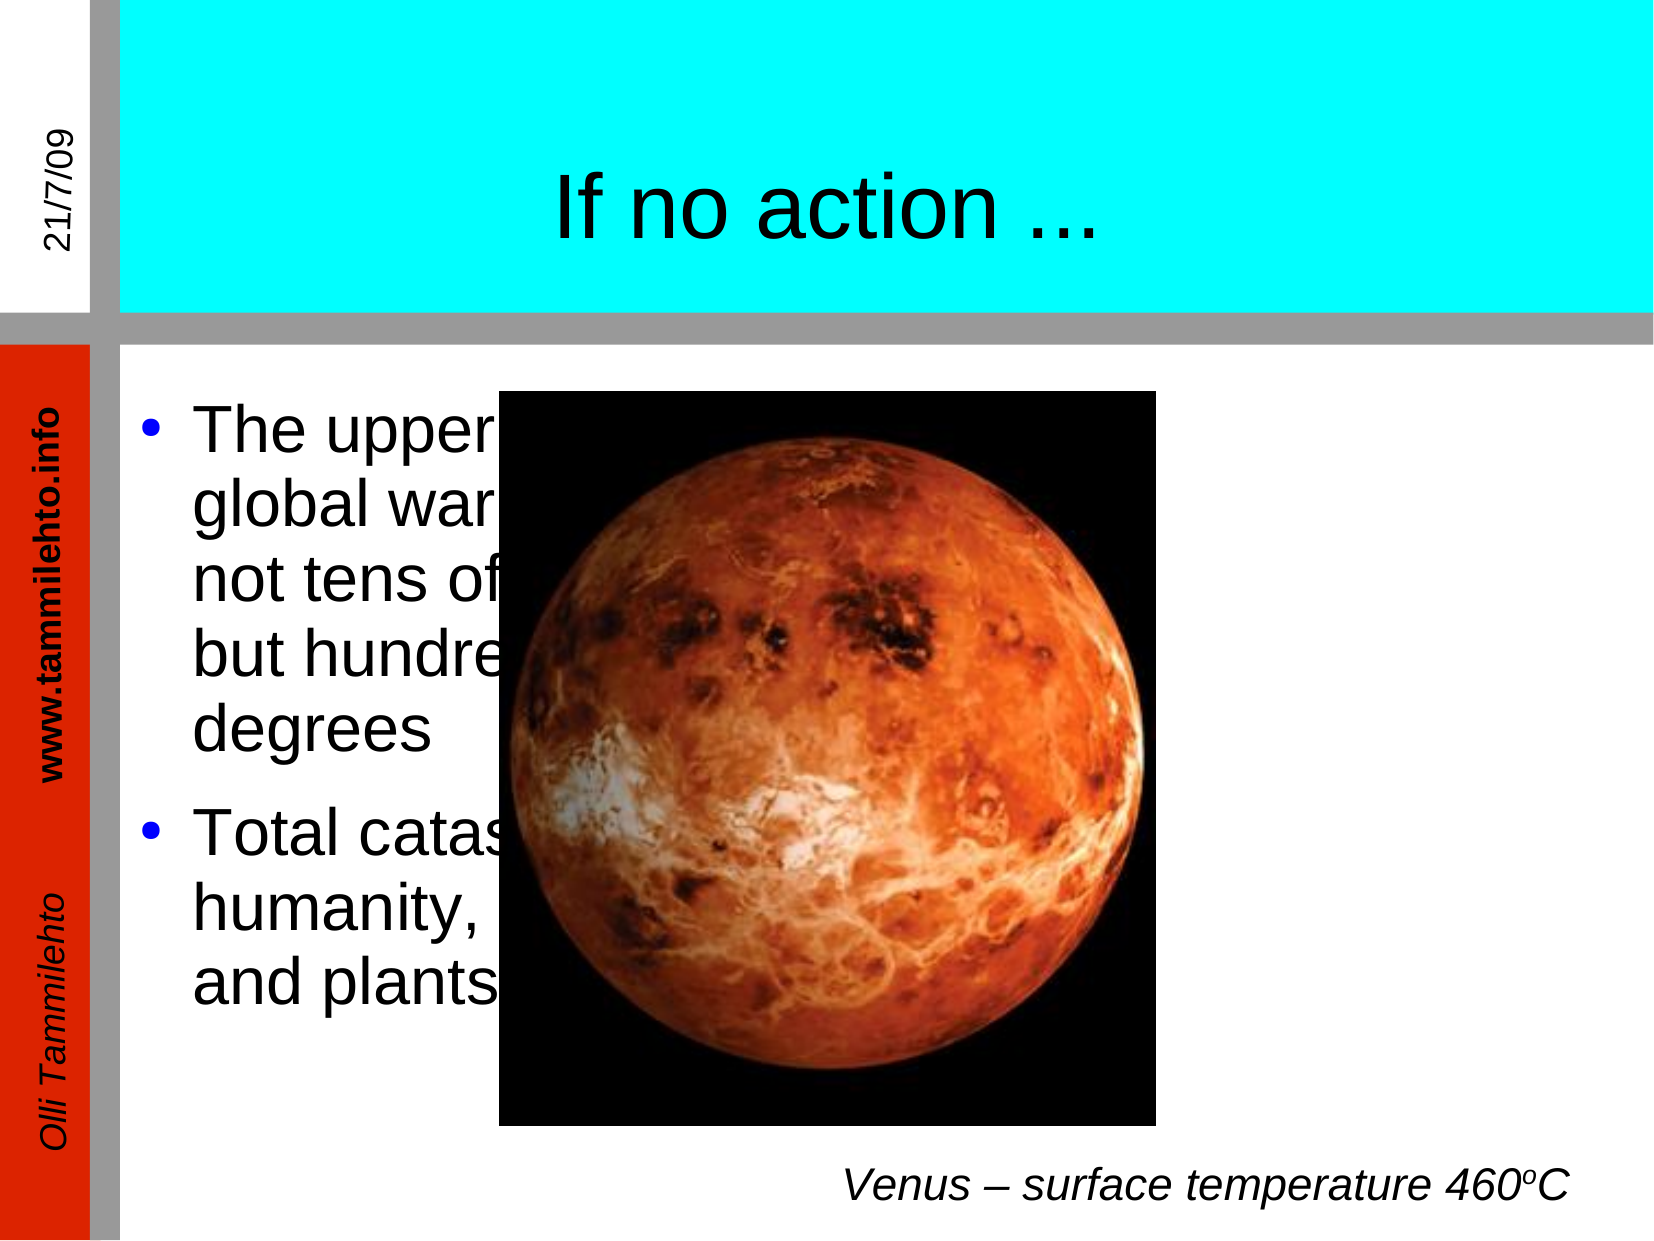

# If no action ...
The upper limit of global warming is not tens of degrees but hundreds of degrees
Total catastrophe for humanity, animals and plants
Venus – surface temperature 460oC